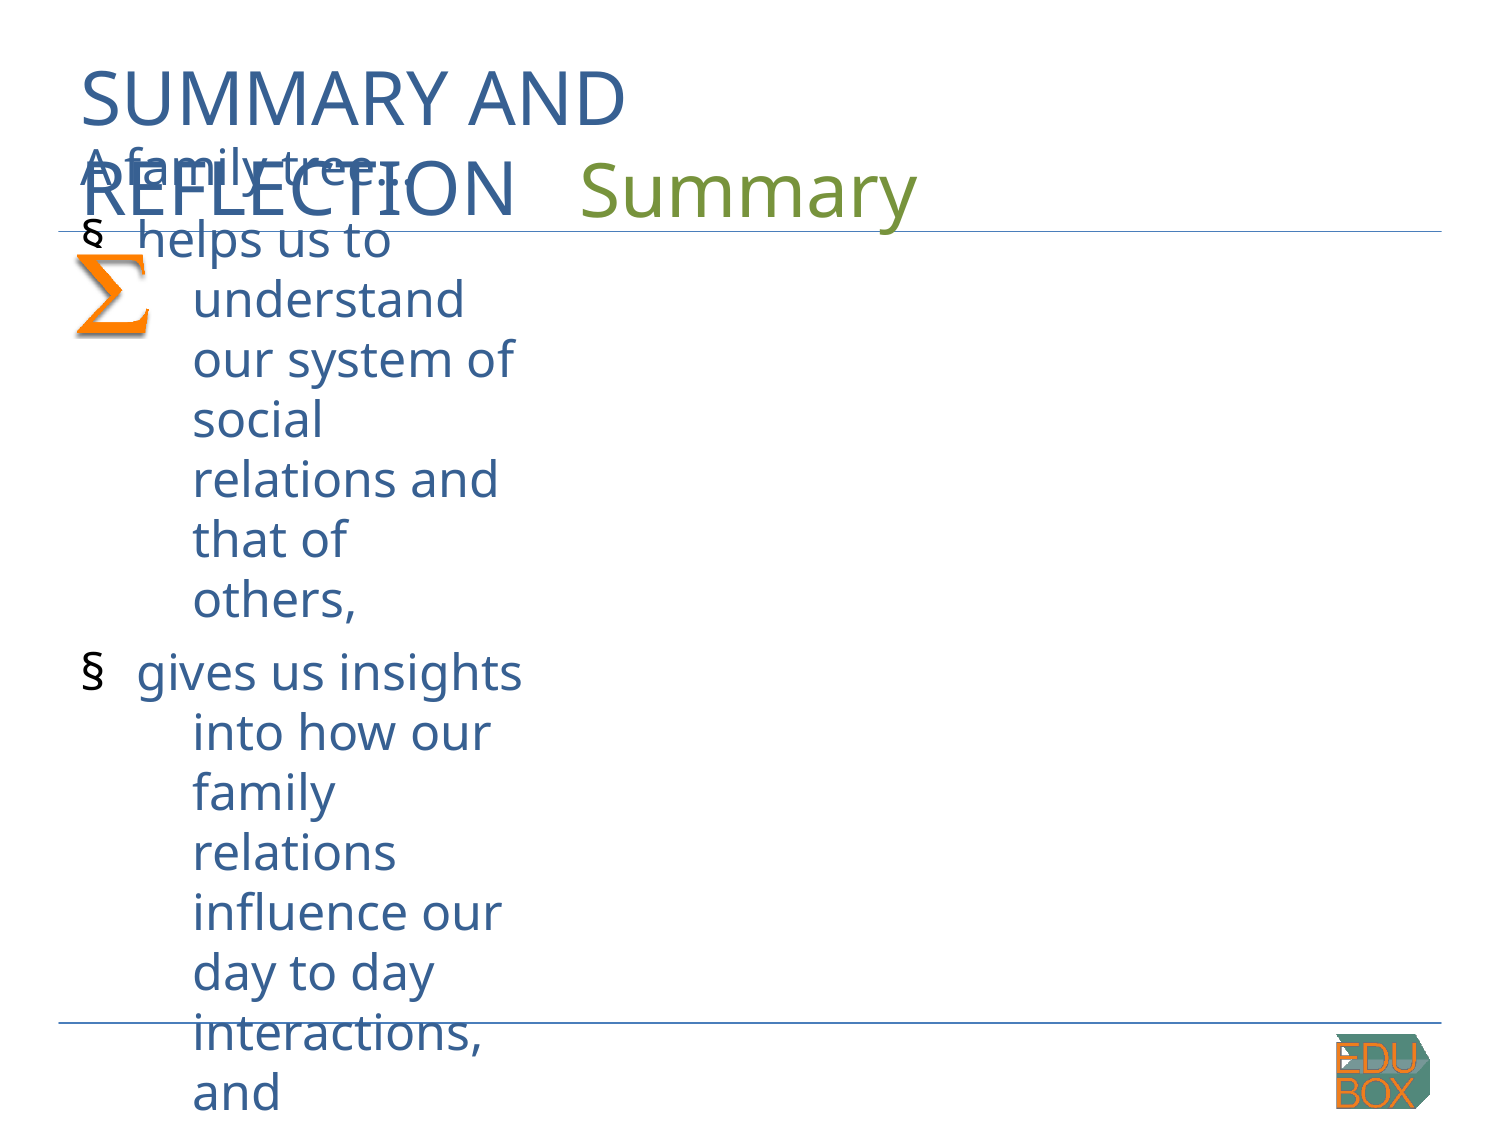

SUMMARY AND REFLECTION
# A family tree…
helps us to understand our system of social relations and that of others,
gives us insights into how our family relations influence our day to day interactions, and
is a basis for understanding more complex social relations embedded in networks.
Summary